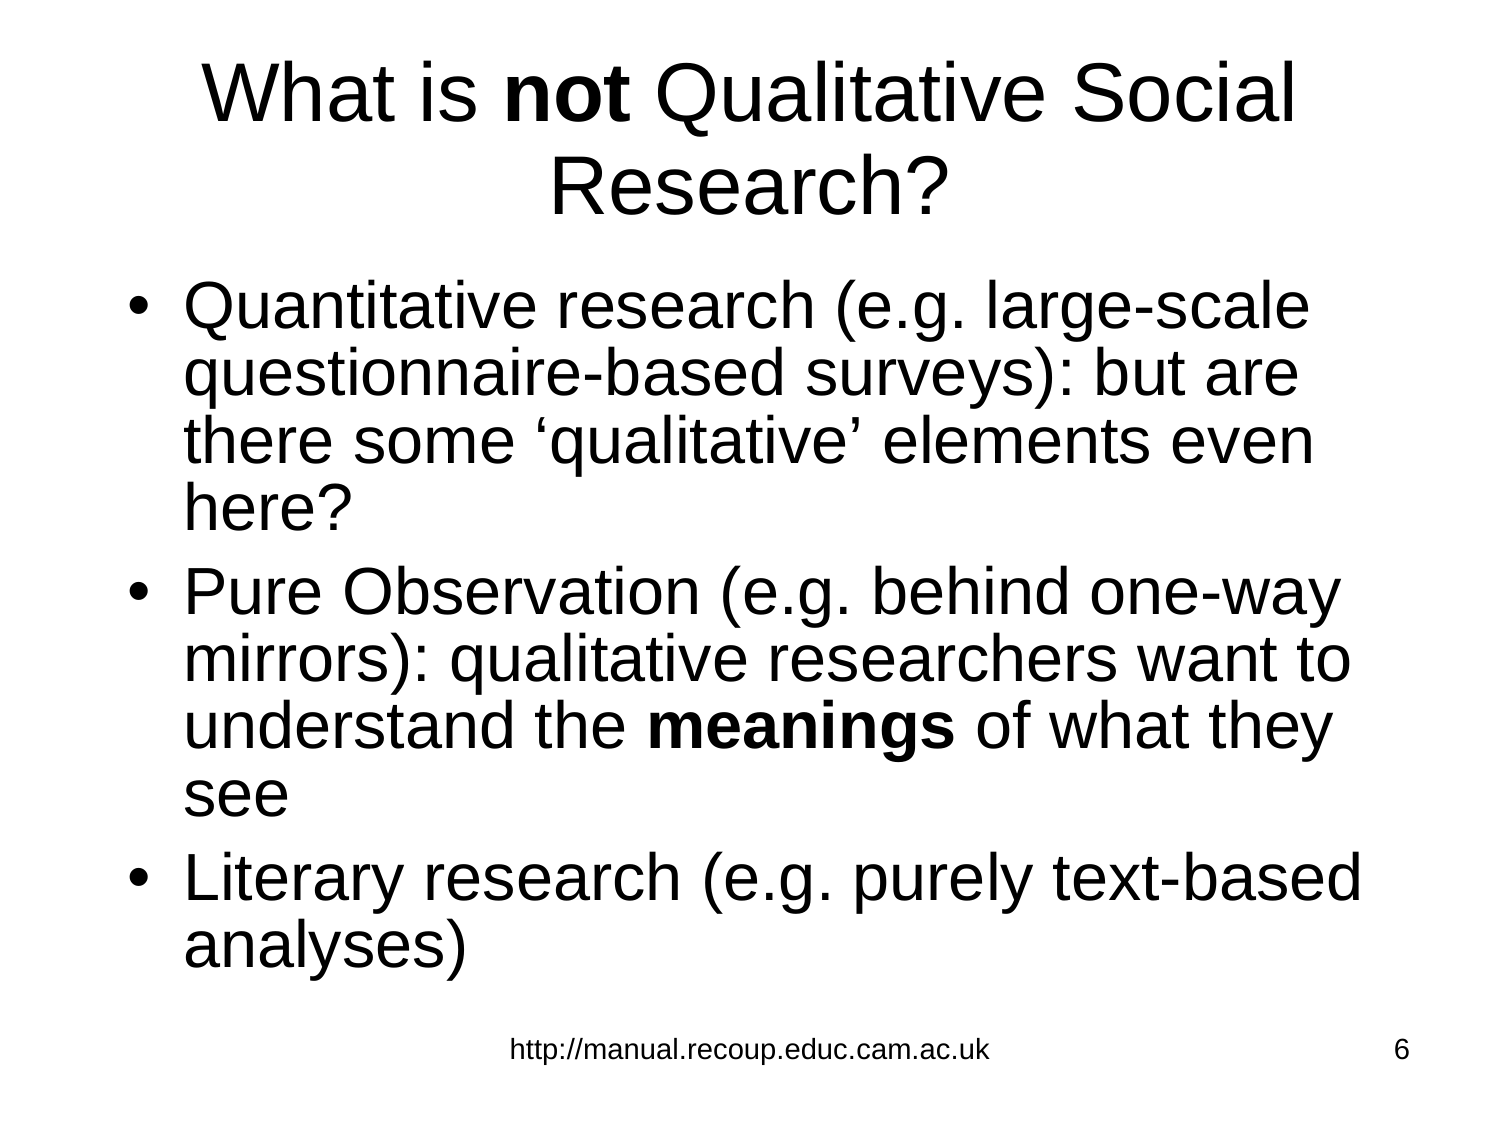

# What is not Qualitative Social Research?
Quantitative research (e.g. large-scale questionnaire-based surveys): but are there some ‘qualitative’ elements even here?
Pure Observation (e.g. behind one-way mirrors): qualitative researchers want to understand the meanings of what they see
Literary research (e.g. purely text-based analyses)
http://manual.recoup.educ.cam.ac.uk
6